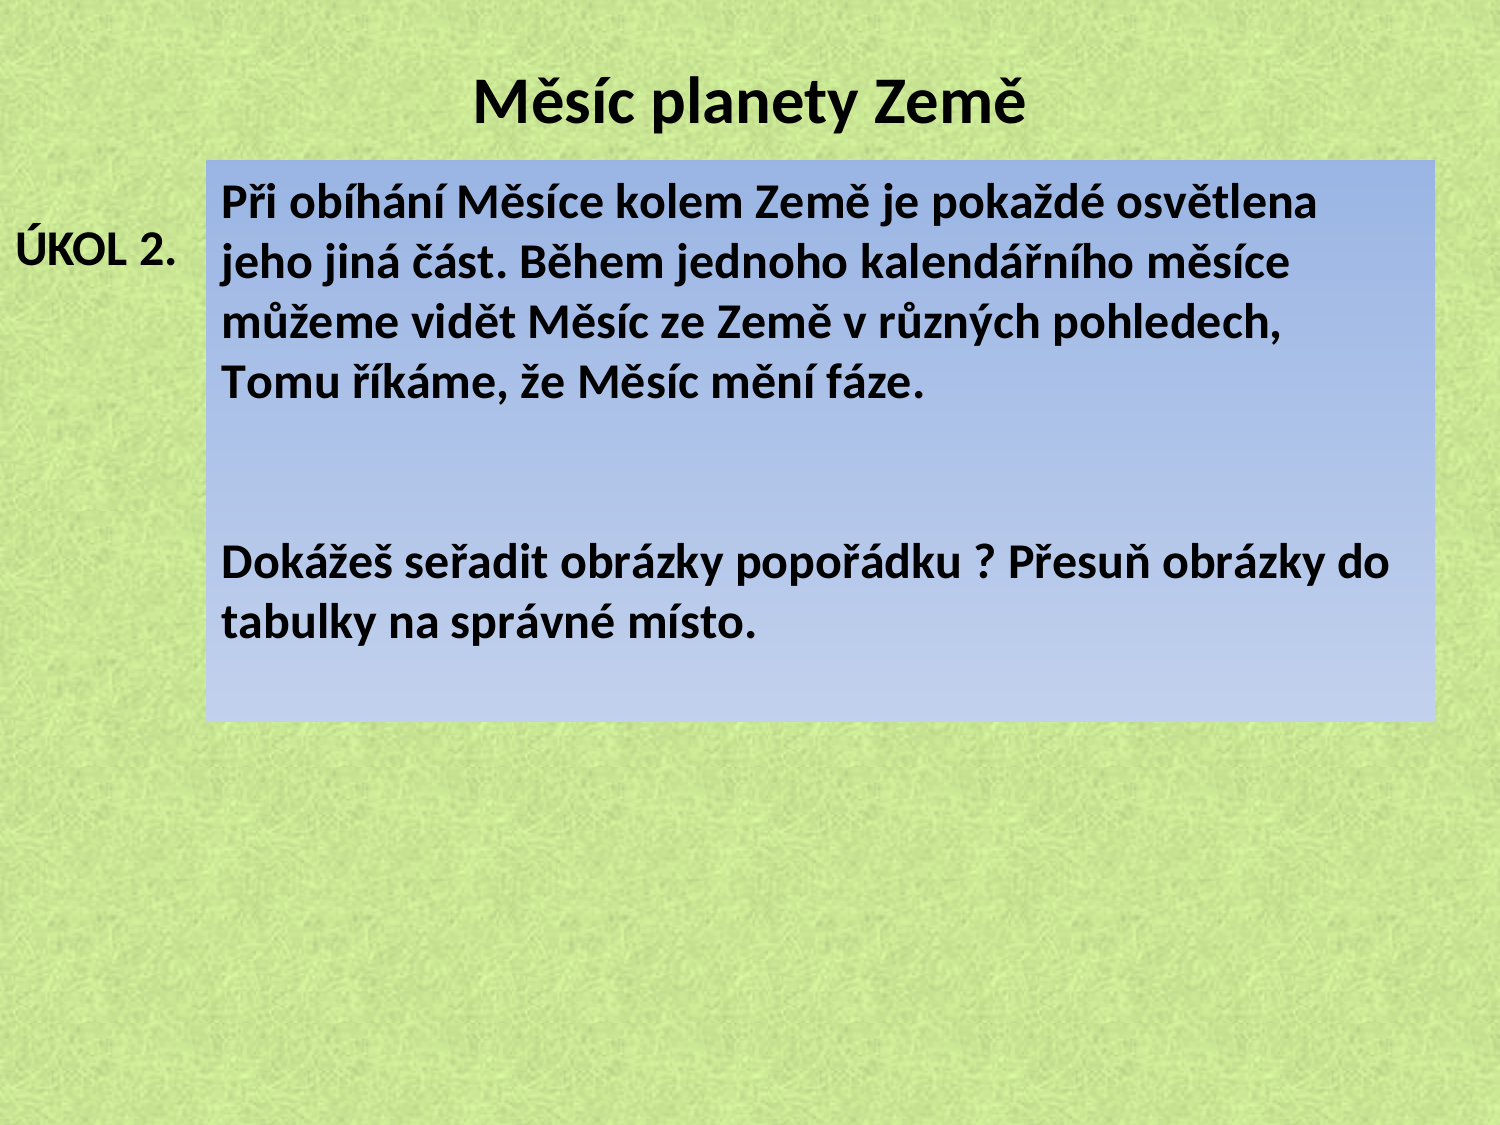

# Měsíc planety Země
Při obíhání Měsíce kolem Země je pokaždé osvětlena jeho jiná část. Během jednoho kalendářního měsíce můžeme vidět Měsíc ze Země v různých pohledech,
Tomu říkáme, že Měsíc mění fáze.
Dokážeš seřadit obrázky popořádku ? Přesuň obrázky do tabulky na správné místo.
ÚKOL 2.